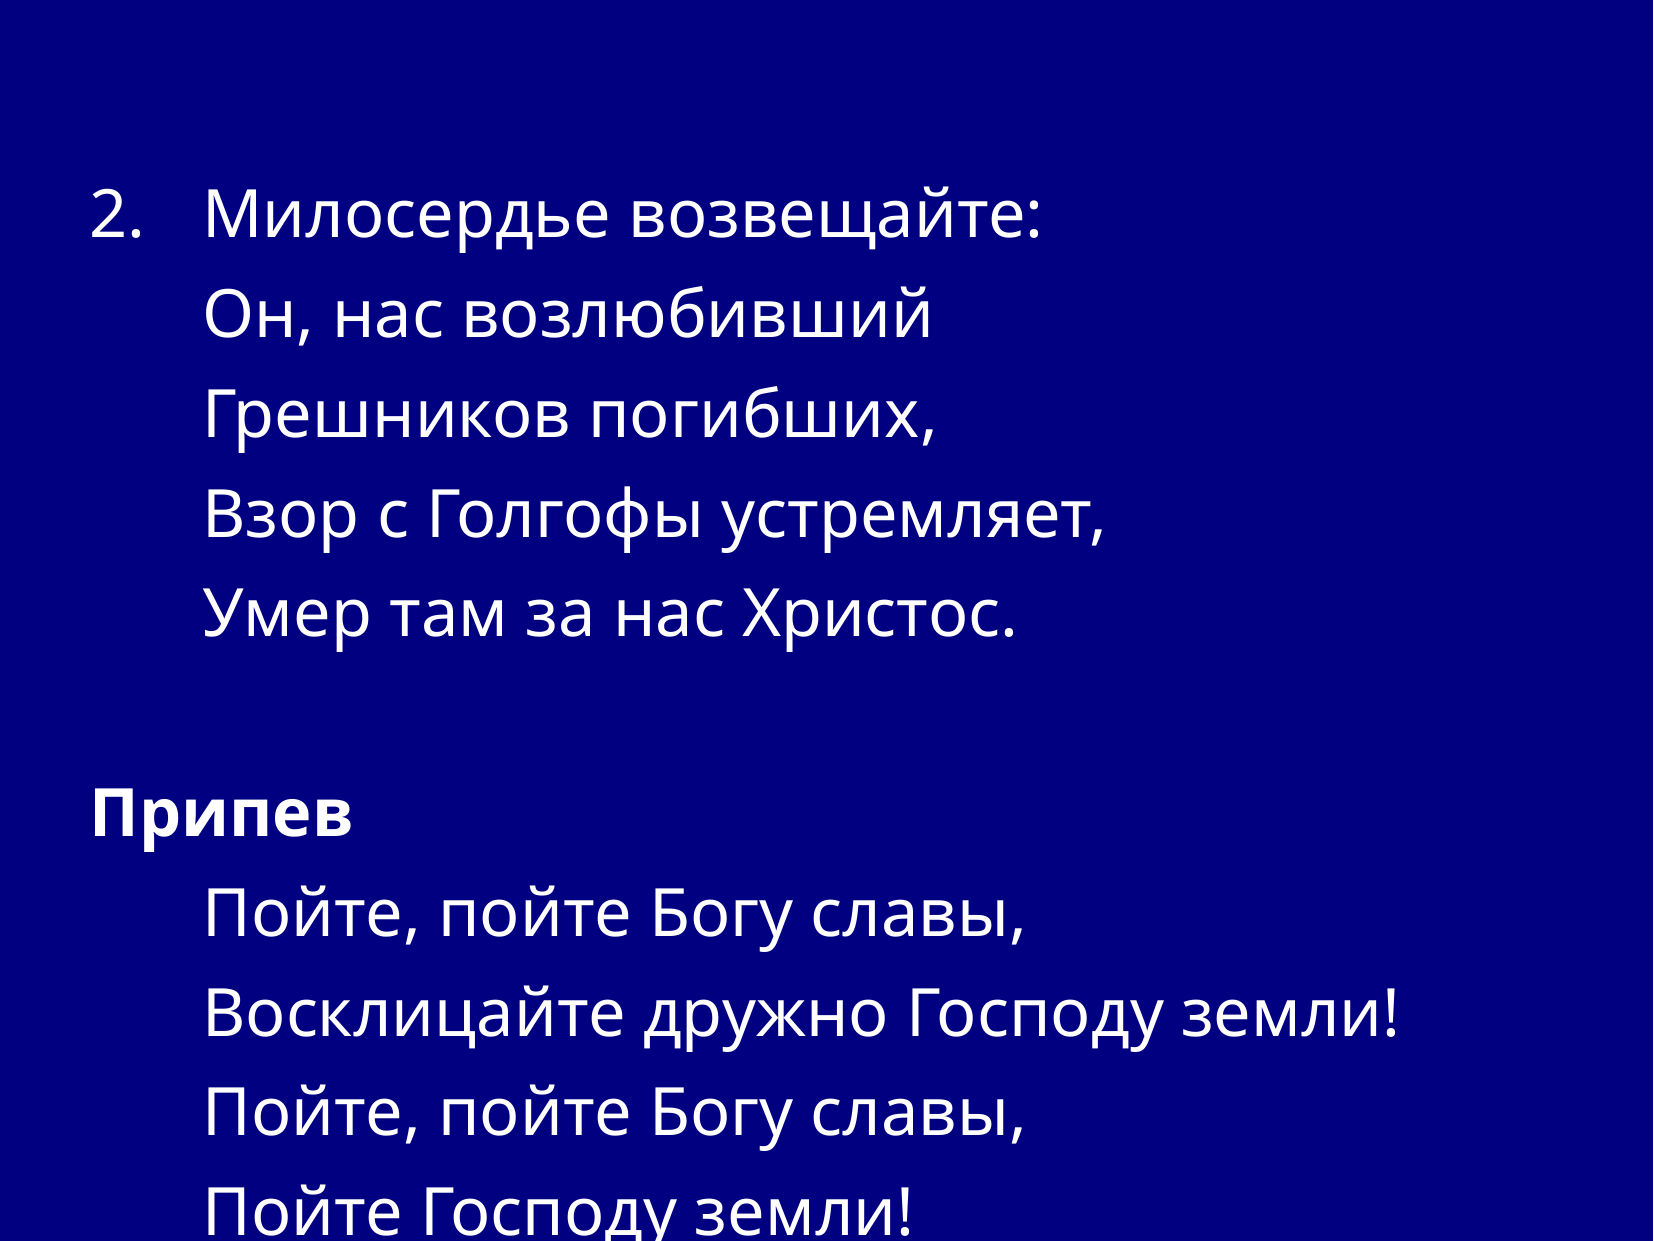

2.	Милосердье возвещайте:
	Он, нас возлюбивший
	Грешников погибших,
	Взор с Голгофы устремляет,
	Умер там за нас Христос.
Припев
	Пойте, пойте Богу славы,
	Восклицайте дружно Господу земли!
	Пойте, пойте Богу славы,
	Пойте Господу земли!